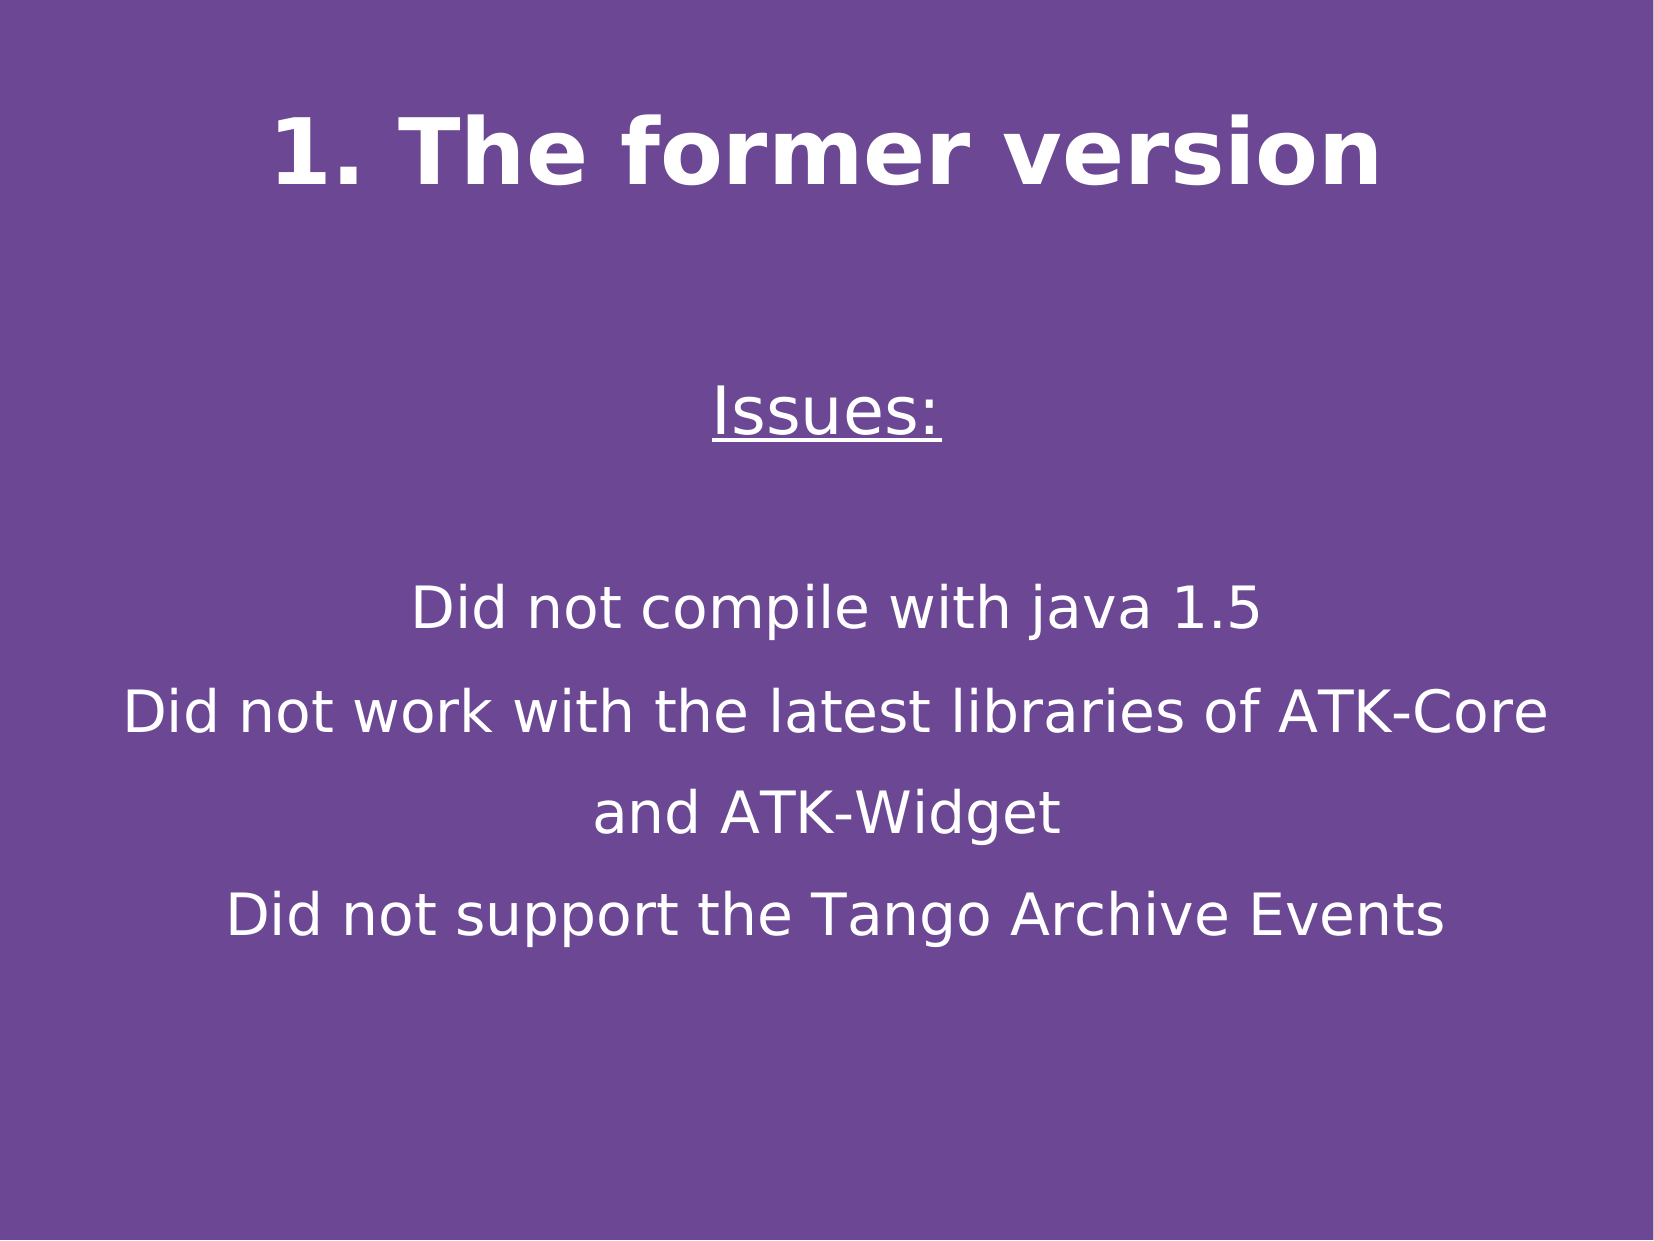

# 1. The former version
Issues:
 Did not compile with java 1.5
 Did not work with the latest libraries of ATK-Core and ATK-Widget
 Did not support the Tango Archive Events